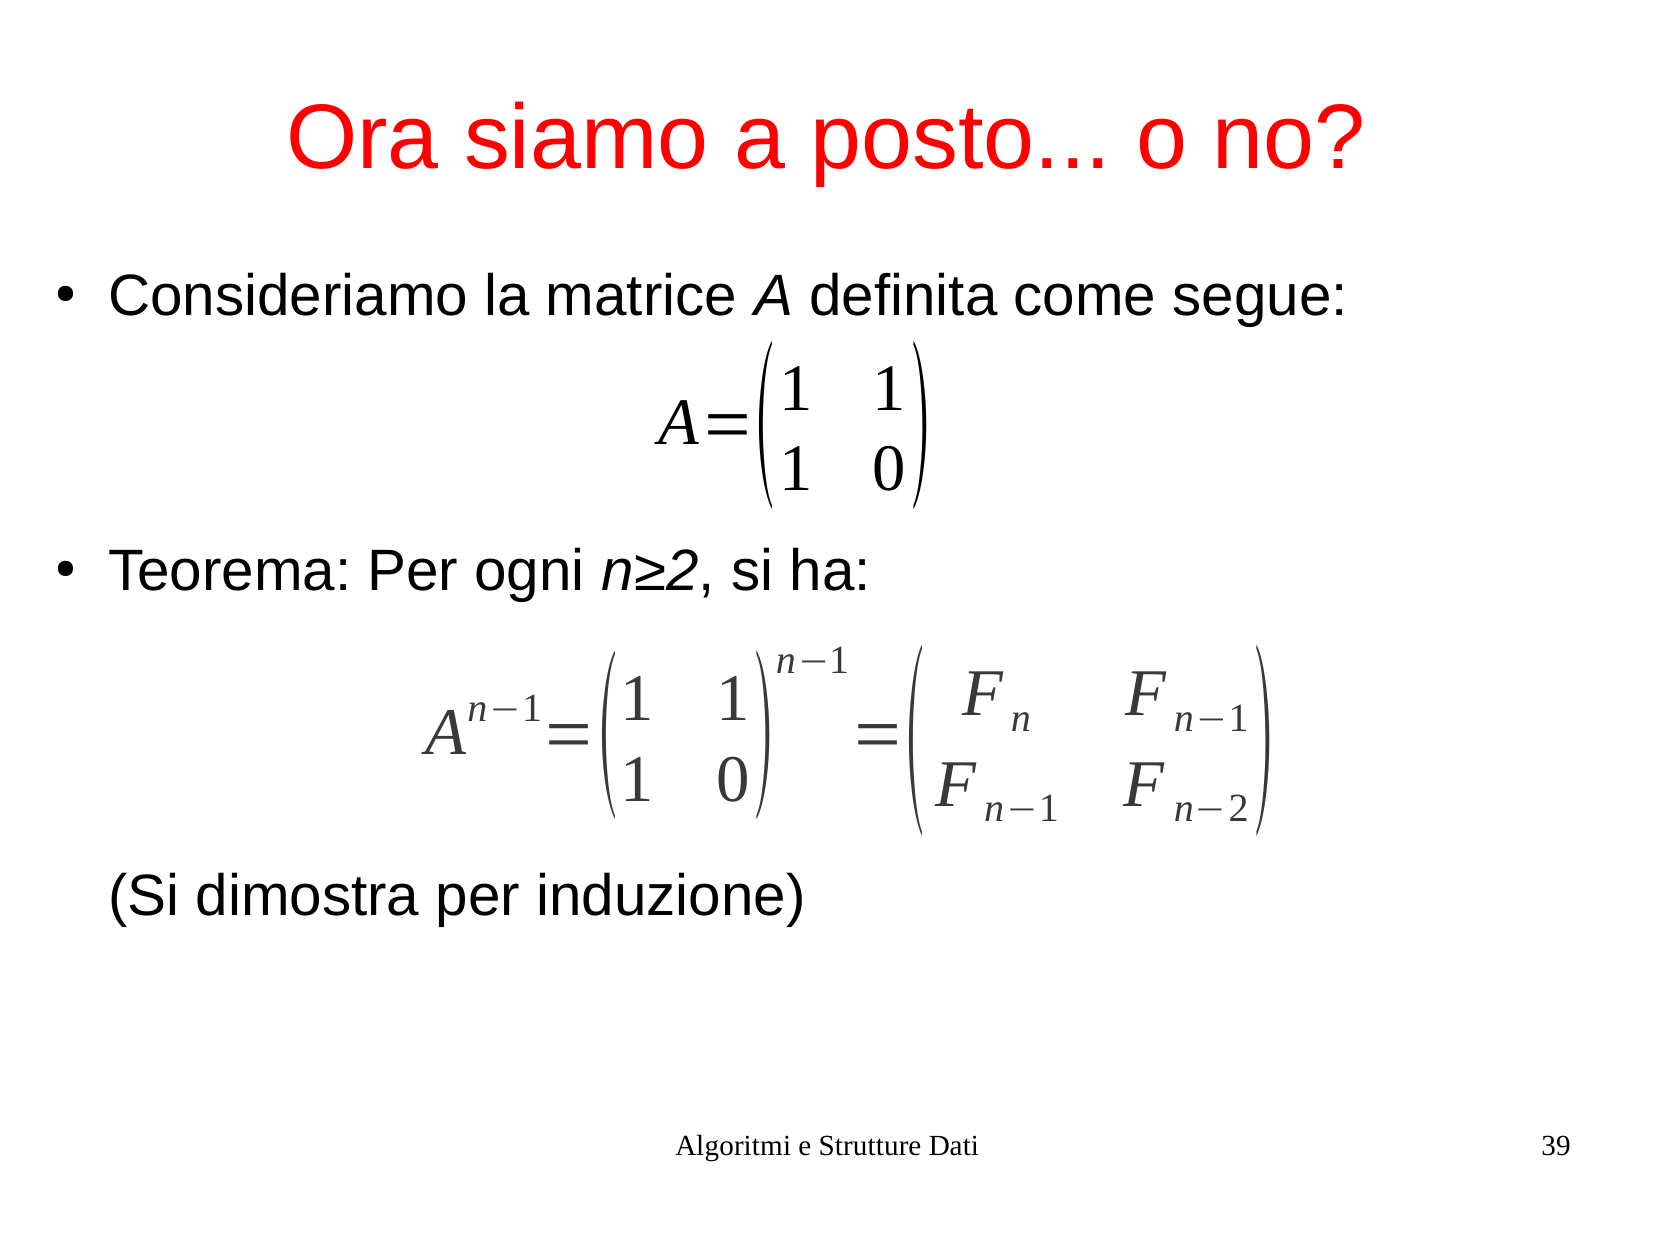

# Ora siamo a posto... o no?
Consideriamo la matrice A definita come segue:
Teorema: Per ogni n≥2, si ha:
(Si dimostra per induzione)
Algoritmi e Strutture Dati
39